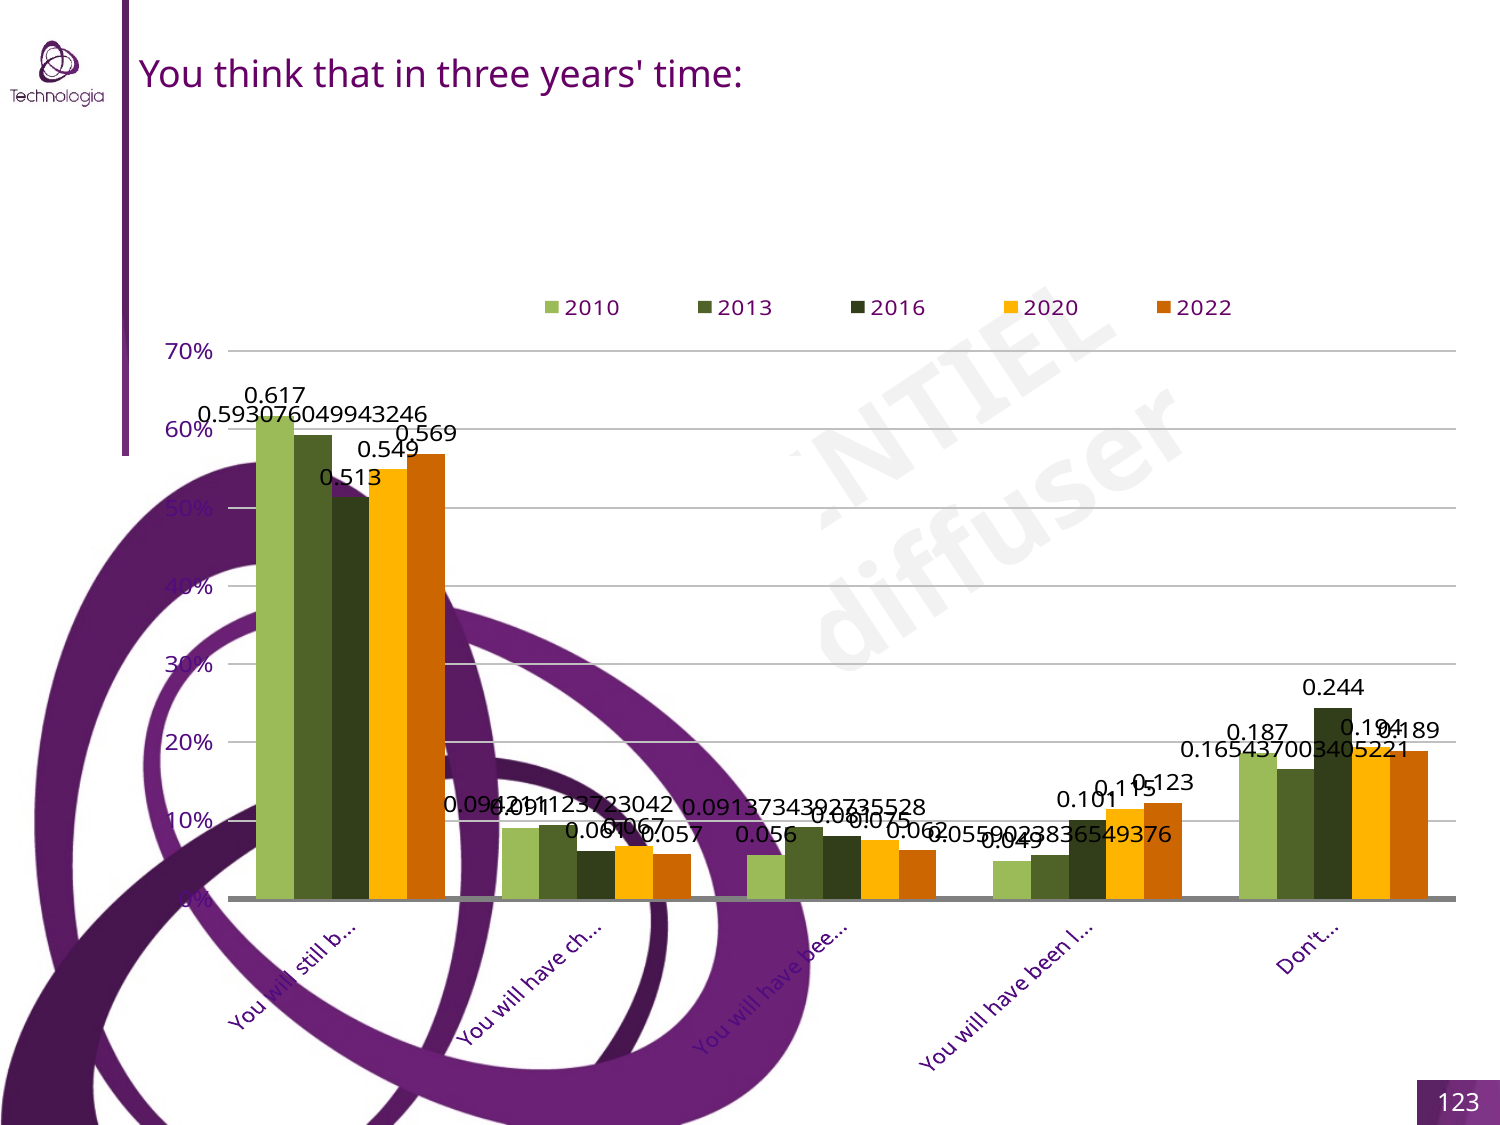

# You think that in three years' time:
### Chart
| Category | 2010 | 2013 | 2016 | 2020 | 2022 |
|---|---|---|---|---|---|
| You will still be working in the same post | 0.617 | 0.593076049943246 | 0.513 | 0.549 | 0.569 |
| You will have chosen to move to another post | 0.091 | 0.094211123723042 | 0.061 | 0.067 | 0.057 |
| You will have been forced to move to another post | 0.056 | 0.0913734392735528 | 0.081 | 0.075 | 0.062 |
| You will have been led to leave the European Patent Office | 0.049 | 0.0559023836549376 | 0.101 | 0.115 | 0.123 |
| Don't know | 0.187 | 0.165437003405221 | 0.244 | 0.194 | 0.189 |